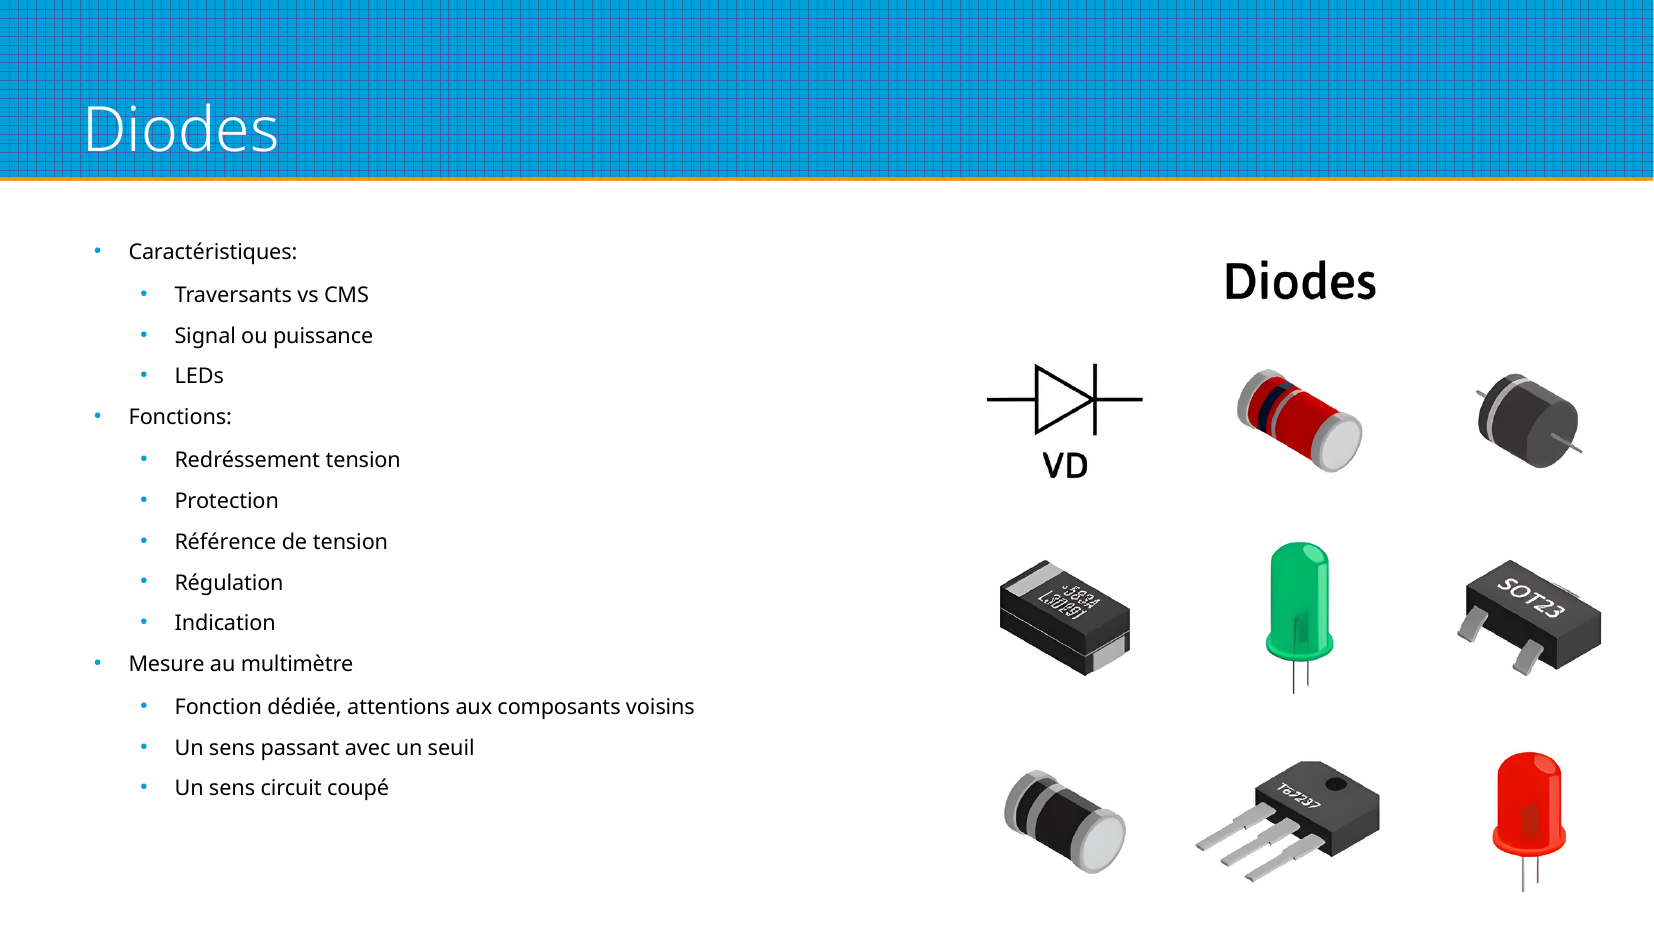

# Diodes
Caractéristiques:
Traversants vs CMS
Signal ou puissance
LEDs
Fonctions:
Redréssement tension
Protection
Référence de tension
Régulation
Indication
Mesure au multimètre
Fonction dédiée, attentions aux composants voisins
Un sens passant avec un seuil
Un sens circuit coupé